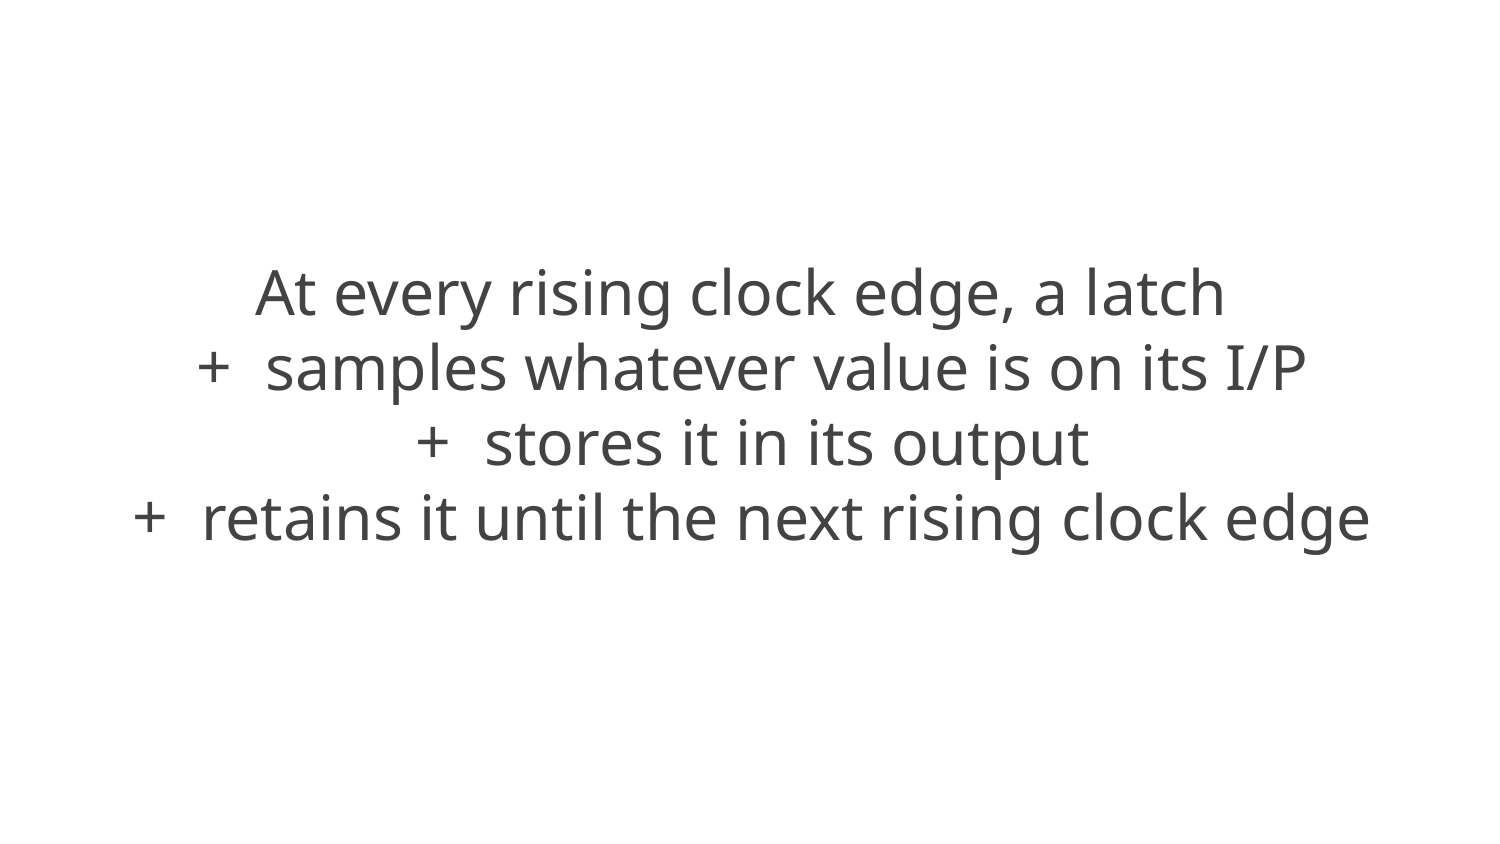

At every rising clock edge, a latch
samples whatever value is on its I/P
stores it in its output
retains it until the next rising clock edge